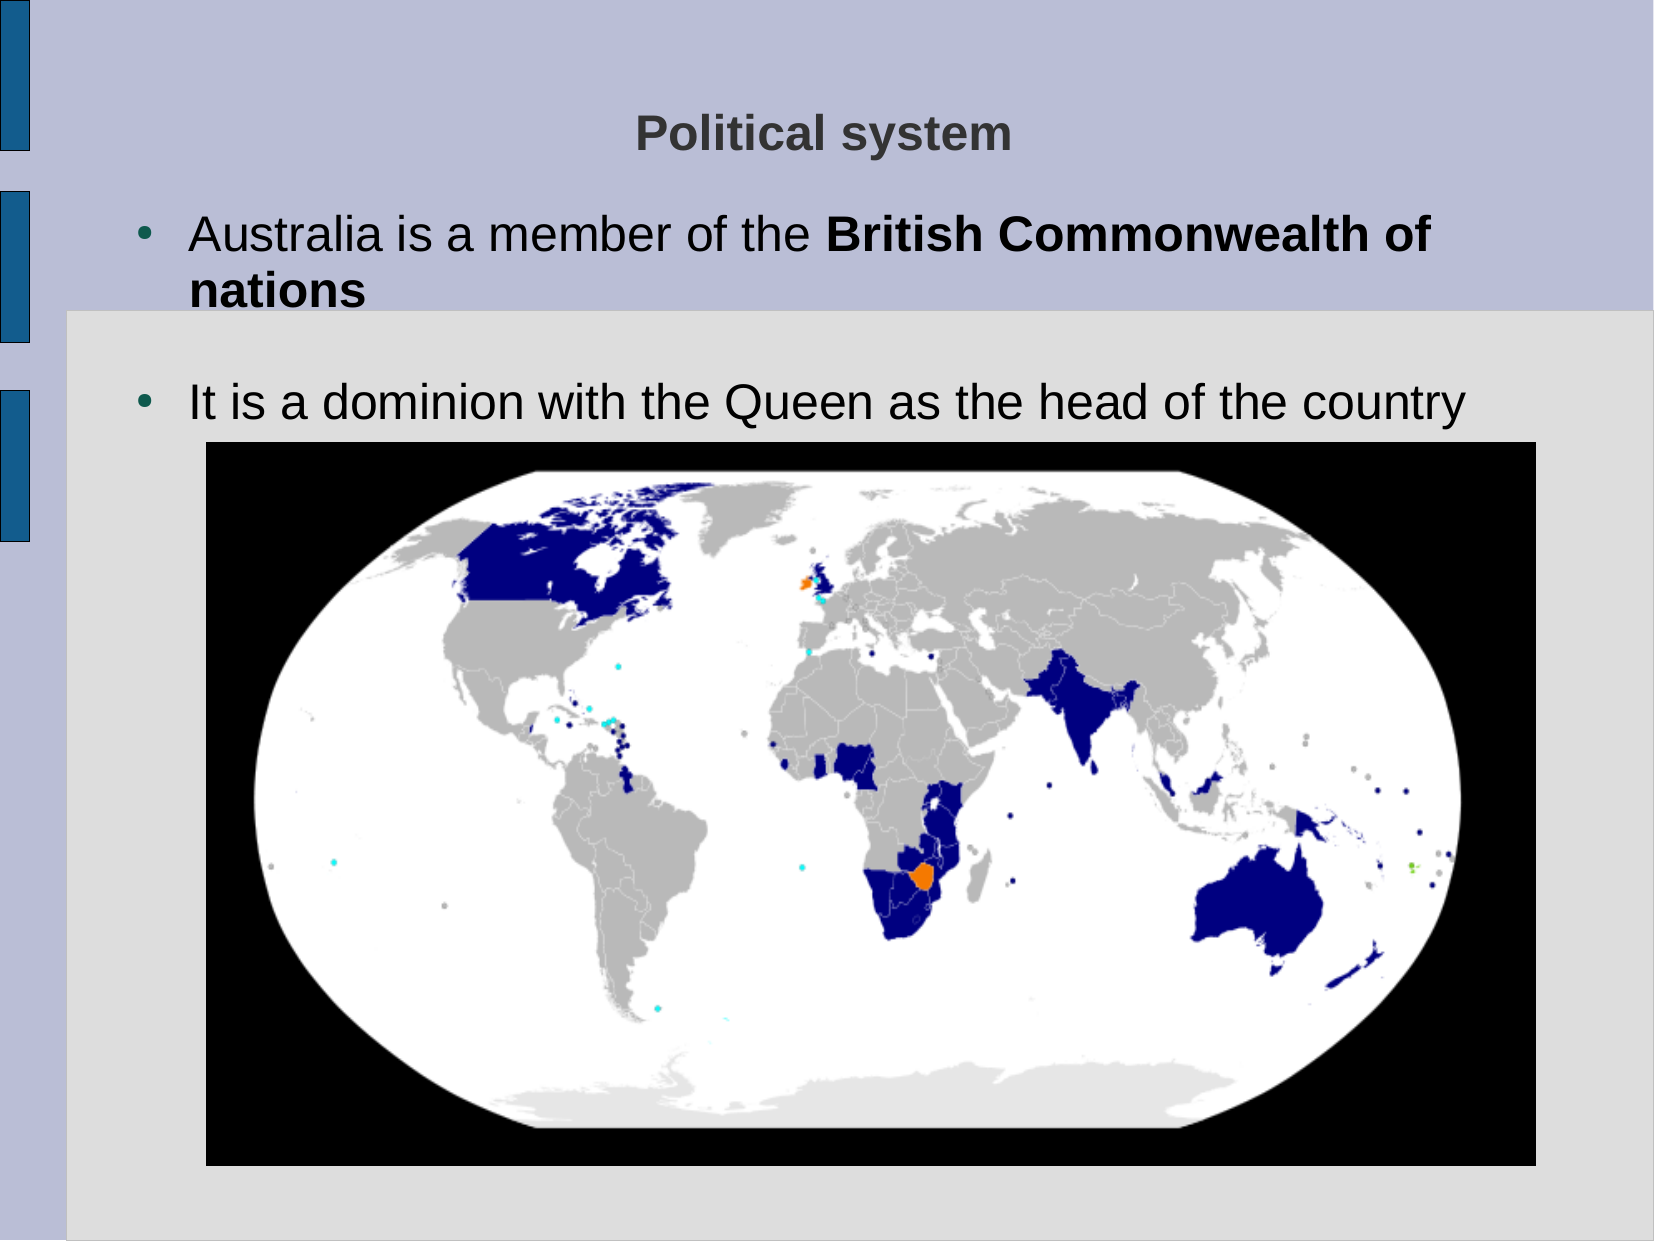

# Political system
Australia is a member of the British Commonwealth of nations
It is a dominion with the Queen as the head of the country